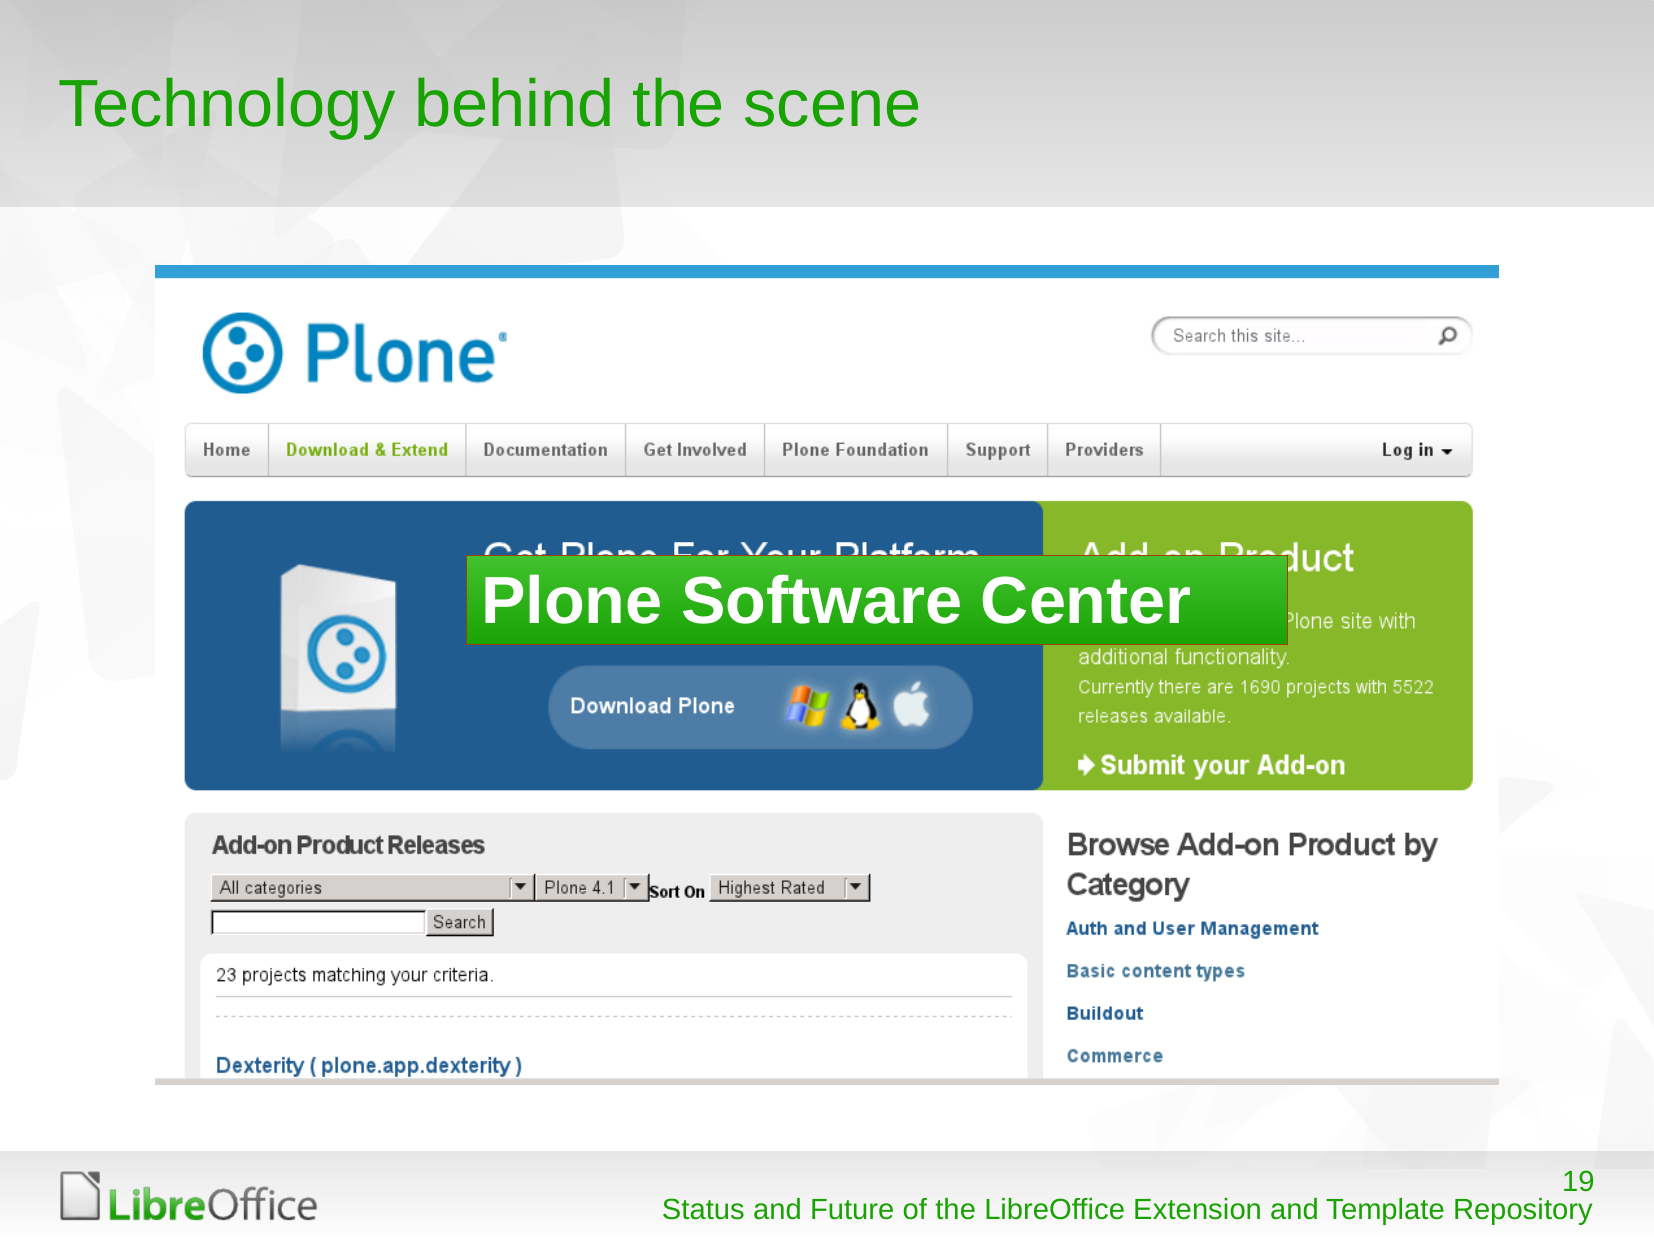

# Technology behind the scene
Plone Software Center
19
Status and Future of the LibreOffice Extension and Template Repository